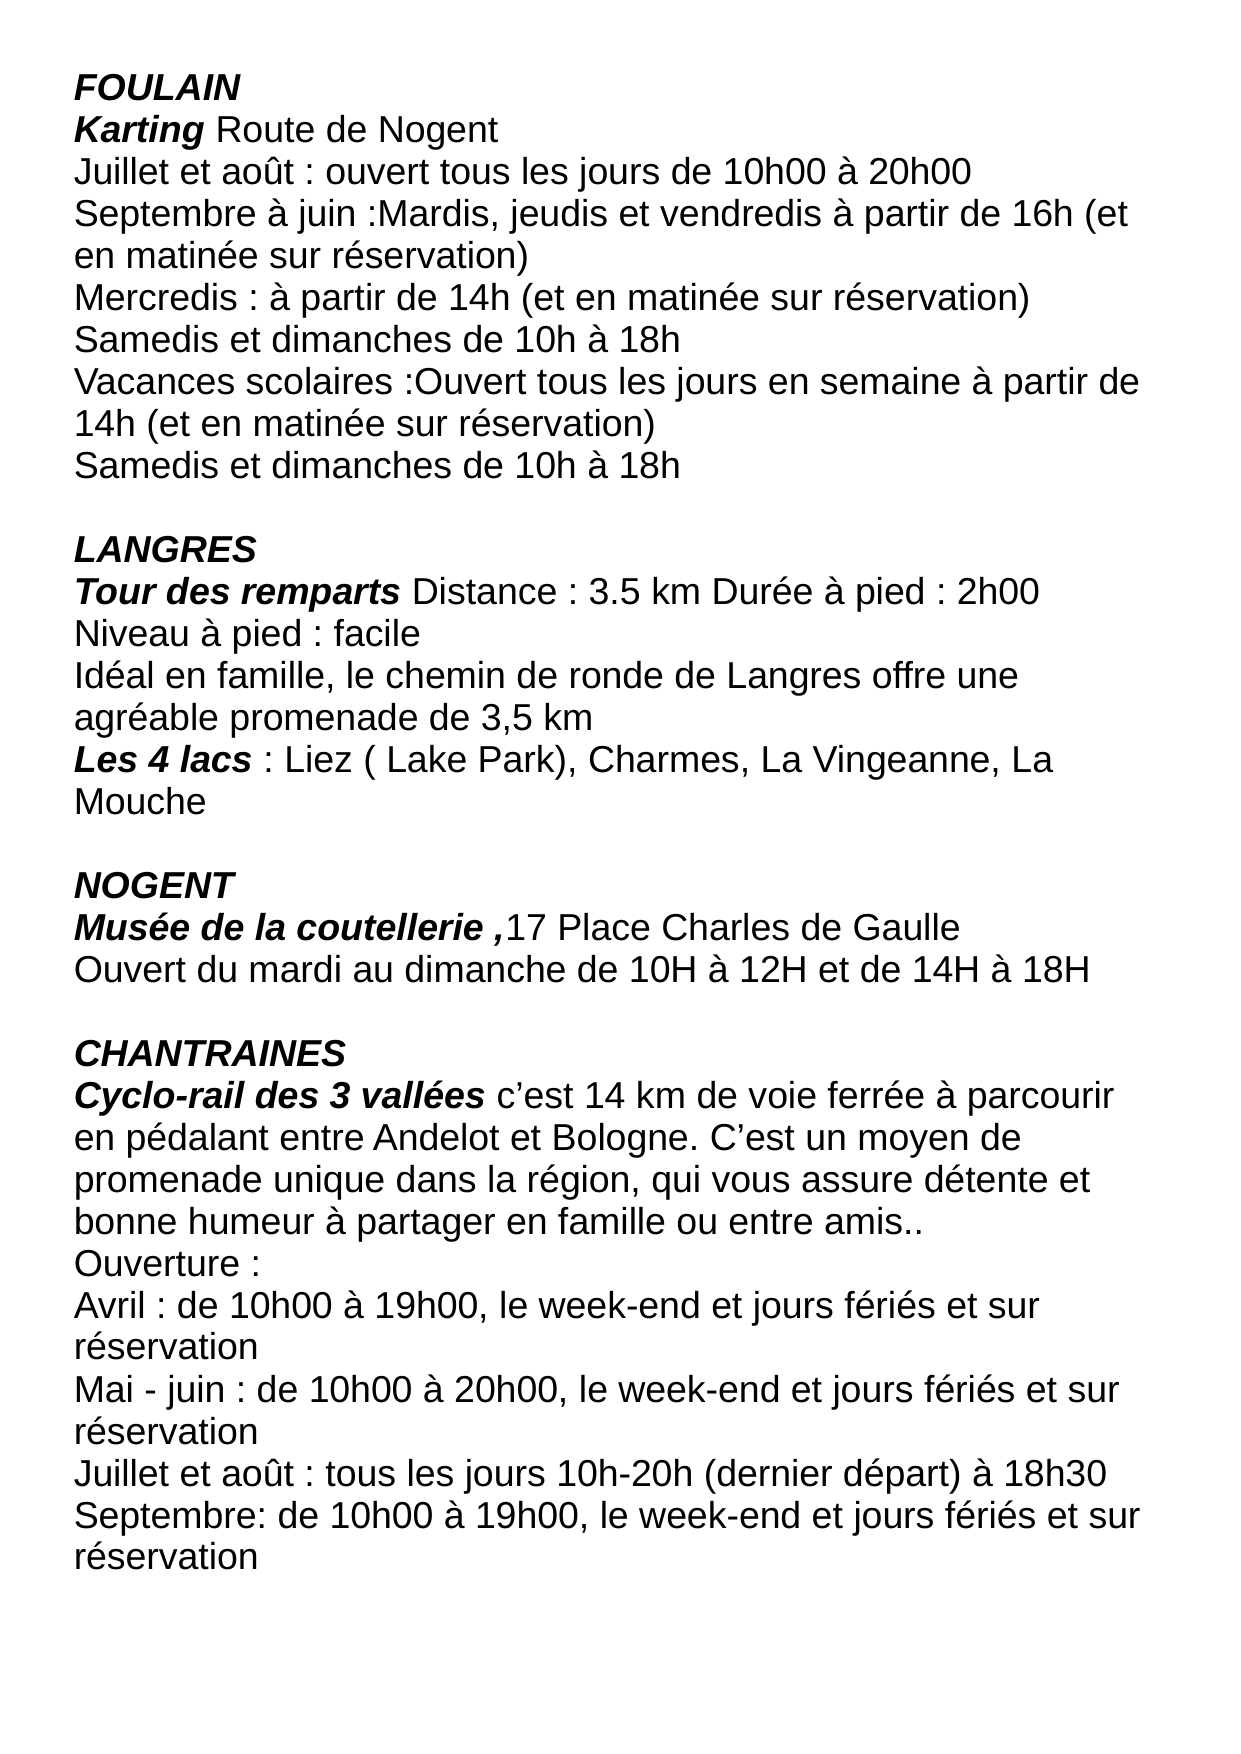

FOULAIN
Karting Route de Nogent
Juillet et août : ouvert tous les jours de 10h00 à 20h00
Septembre à juin :Mardis, jeudis et vendredis à partir de 16h (et en matinée sur réservation)
Mercredis : à partir de 14h (et en matinée sur réservation)
Samedis et dimanches de 10h à 18h
Vacances scolaires :Ouvert tous les jours en semaine à partir de 14h (et en matinée sur réservation)
Samedis et dimanches de 10h à 18h
LANGRES
Tour des remparts Distance : 3.5 km Durée à pied : 2h00
Niveau à pied : facile
Idéal en famille, le chemin de ronde de Langres offre une agréable promenade de 3,5 km
Les 4 lacs : Liez ( Lake Park), Charmes, La Vingeanne, La Mouche
NOGENT
Musée de la coutellerie ,17 Place Charles de Gaulle
Ouvert du mardi au dimanche de 10H à 12H et de 14H à 18H
CHANTRAINES
Cyclo-rail des 3 vallées c’est 14 km de voie ferrée à parcourir en pédalant entre Andelot et Bologne. C’est un moyen de promenade unique dans la région, qui vous assure détente et bonne humeur à partager en famille ou entre amis..
Ouverture :
Avril : de 10h00 à 19h00, le week-end et jours fériés et sur réservation
Mai - juin : de 10h00 à 20h00, le week-end et jours fériés et sur réservation
Juillet et août : tous les jours 10h-20h (dernier départ) à 18h30
Septembre: de 10h00 à 19h00, le week-end et jours fériés et sur réservation